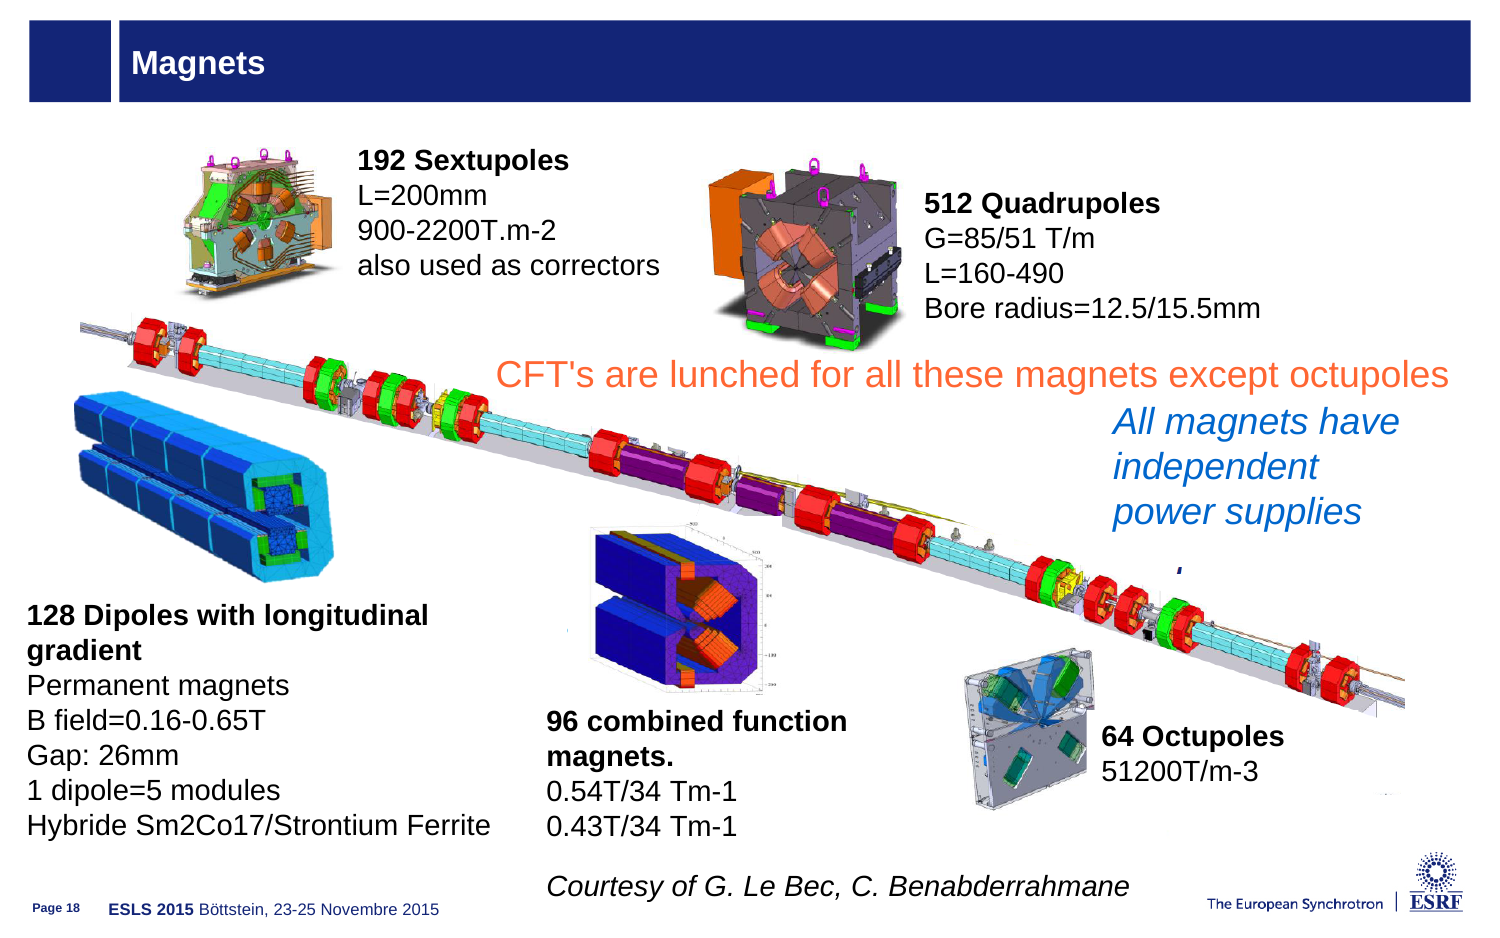

# Magnets
192 Sextupoles
L=200mm
900-2200T.m-2
also used as correctors
512 Quadrupoles
G=85/51 T/m
L=160-490
Bore radius=12.5/15.5mm
CFT's are lunched for all these magnets except octupoles
All magnets have independent power supplies
128 Dipoles with longitudinal gradient
Permanent magnets
B field=0.16-0.65T
Gap: 26mm
1 dipole=5 modules
Hybride Sm2Co17/Strontium Ferrite
96 combined function magnets.
0.54T/34 Tm-1
0.43T/34 Tm-1
64 Octupoles
51200T/m-3
Courtesy of G. Le Bec, C. Benabderrahmane
Page
ESLS 2015 Böttstein, 23-25 Novembre 2015